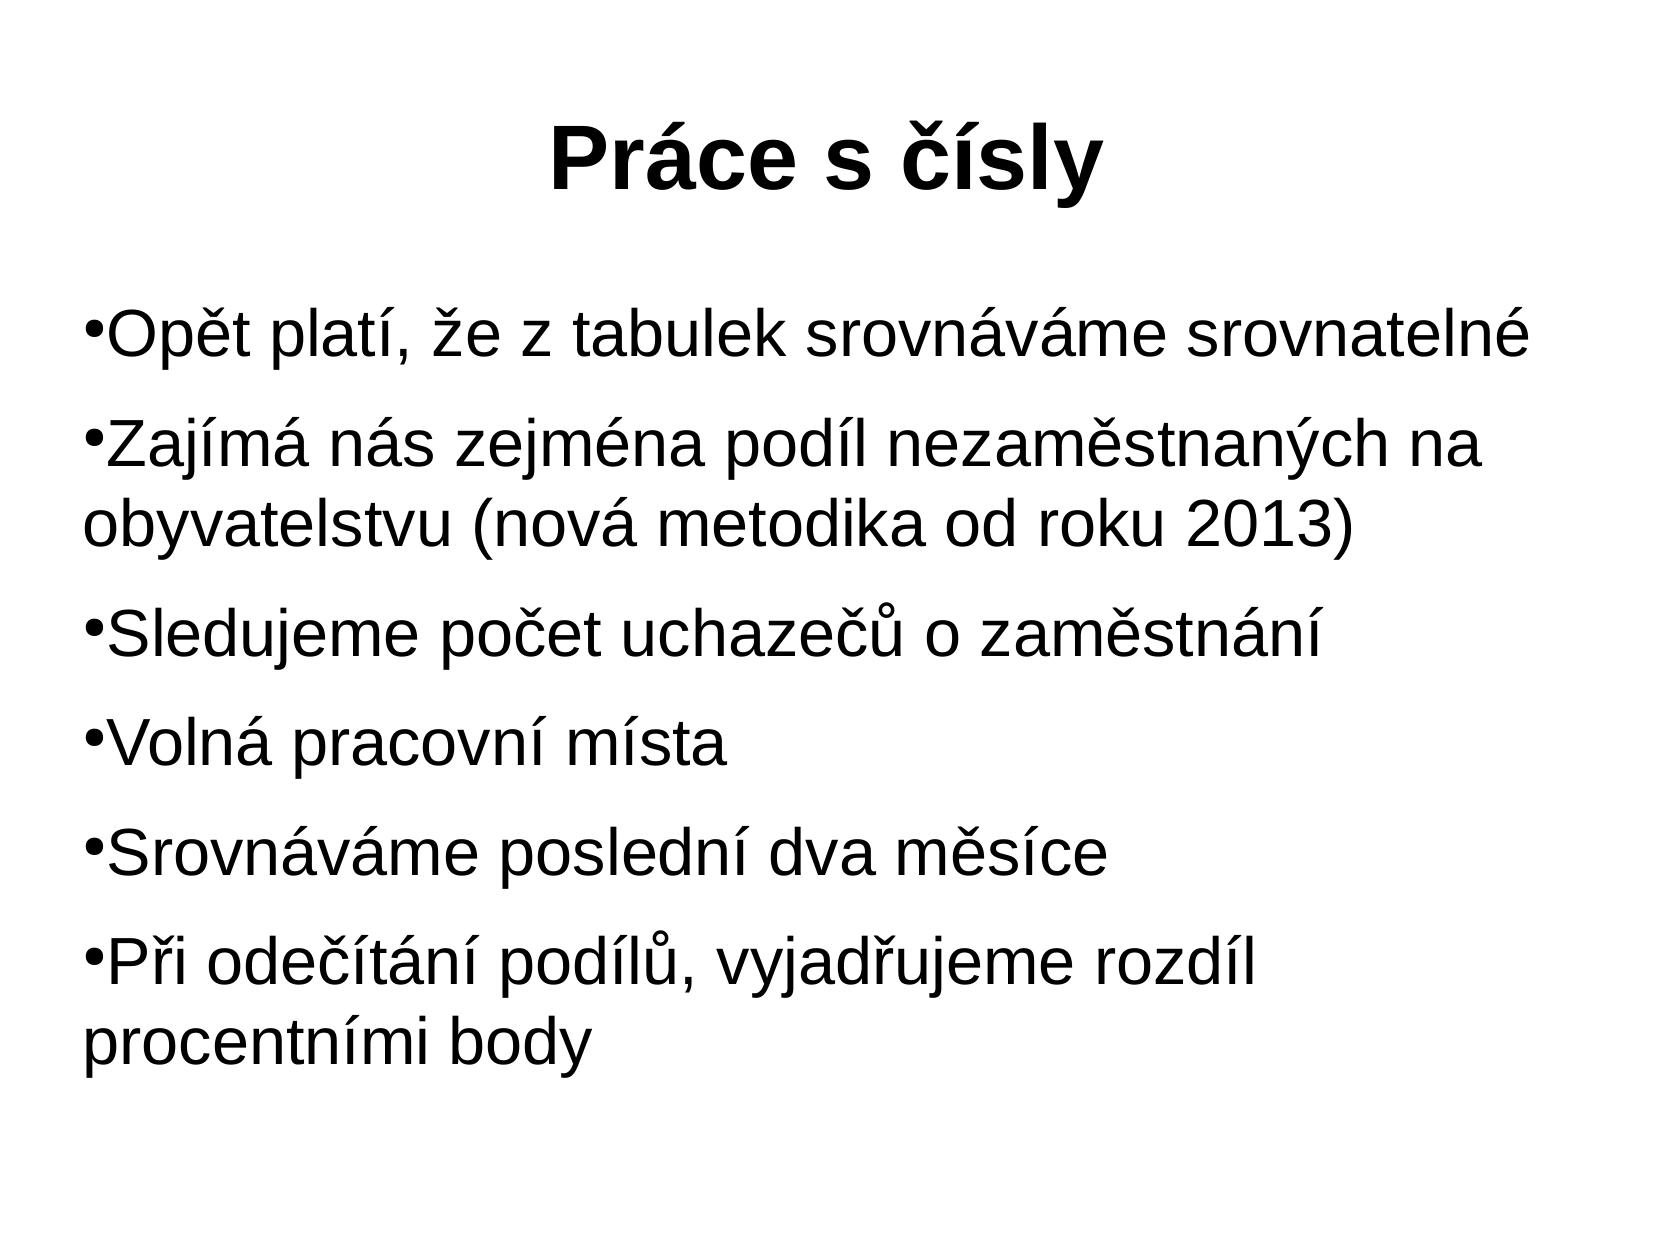

# Práce s čísly
Opět platí, že z tabulek srovnáváme srovnatelné
Zajímá nás zejména podíl nezaměstnaných na obyvatelstvu (nová metodika od roku 2013)
Sledujeme počet uchazečů o zaměstnání
Volná pracovní místa
Srovnáváme poslední dva měsíce
Při odečítání podílů, vyjadřujeme rozdíl procentními body